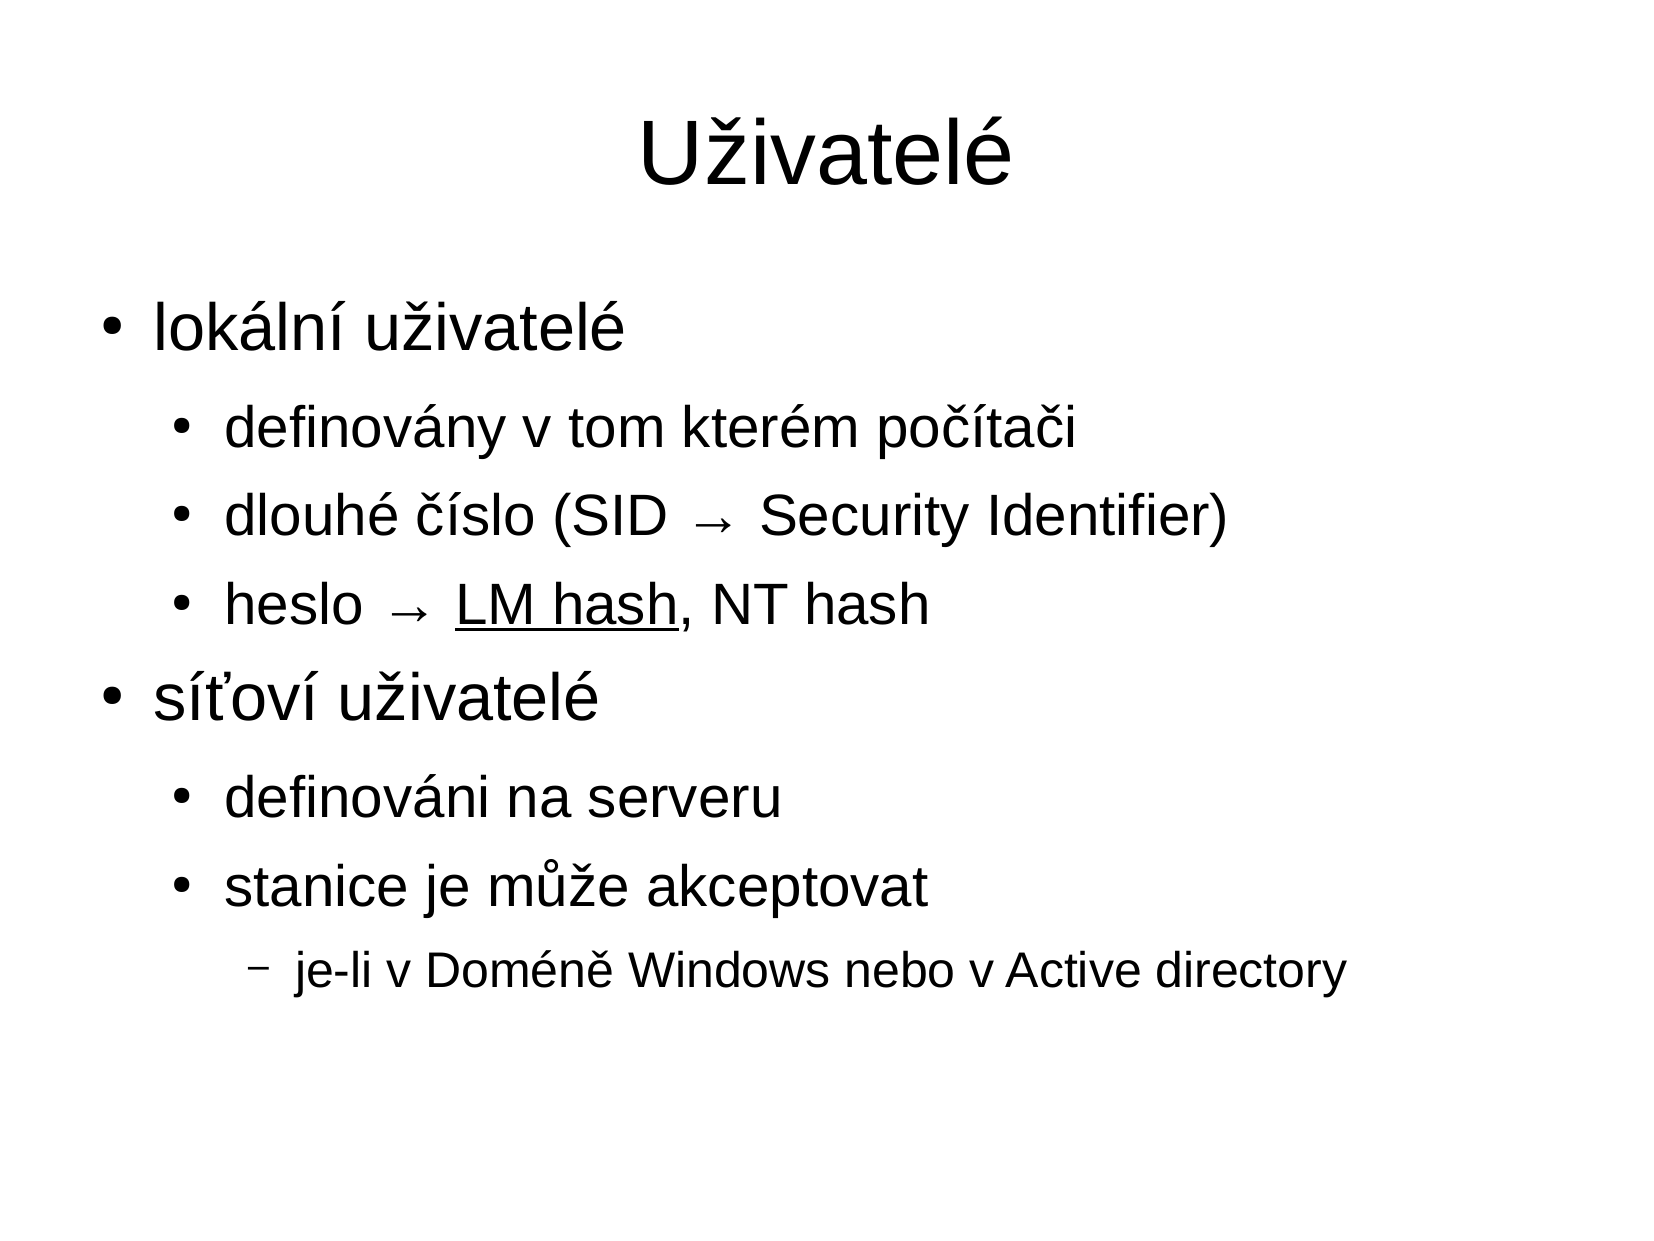

# Uživatelé
lokální uživatelé
definovány v tom kterém počítači
dlouhé číslo (SID → Security Identifier)
heslo → LM hash, NT hash
síťoví uživatelé
definováni na serveru
stanice je může akceptovat
je-li v Doméně Windows nebo v Active directory